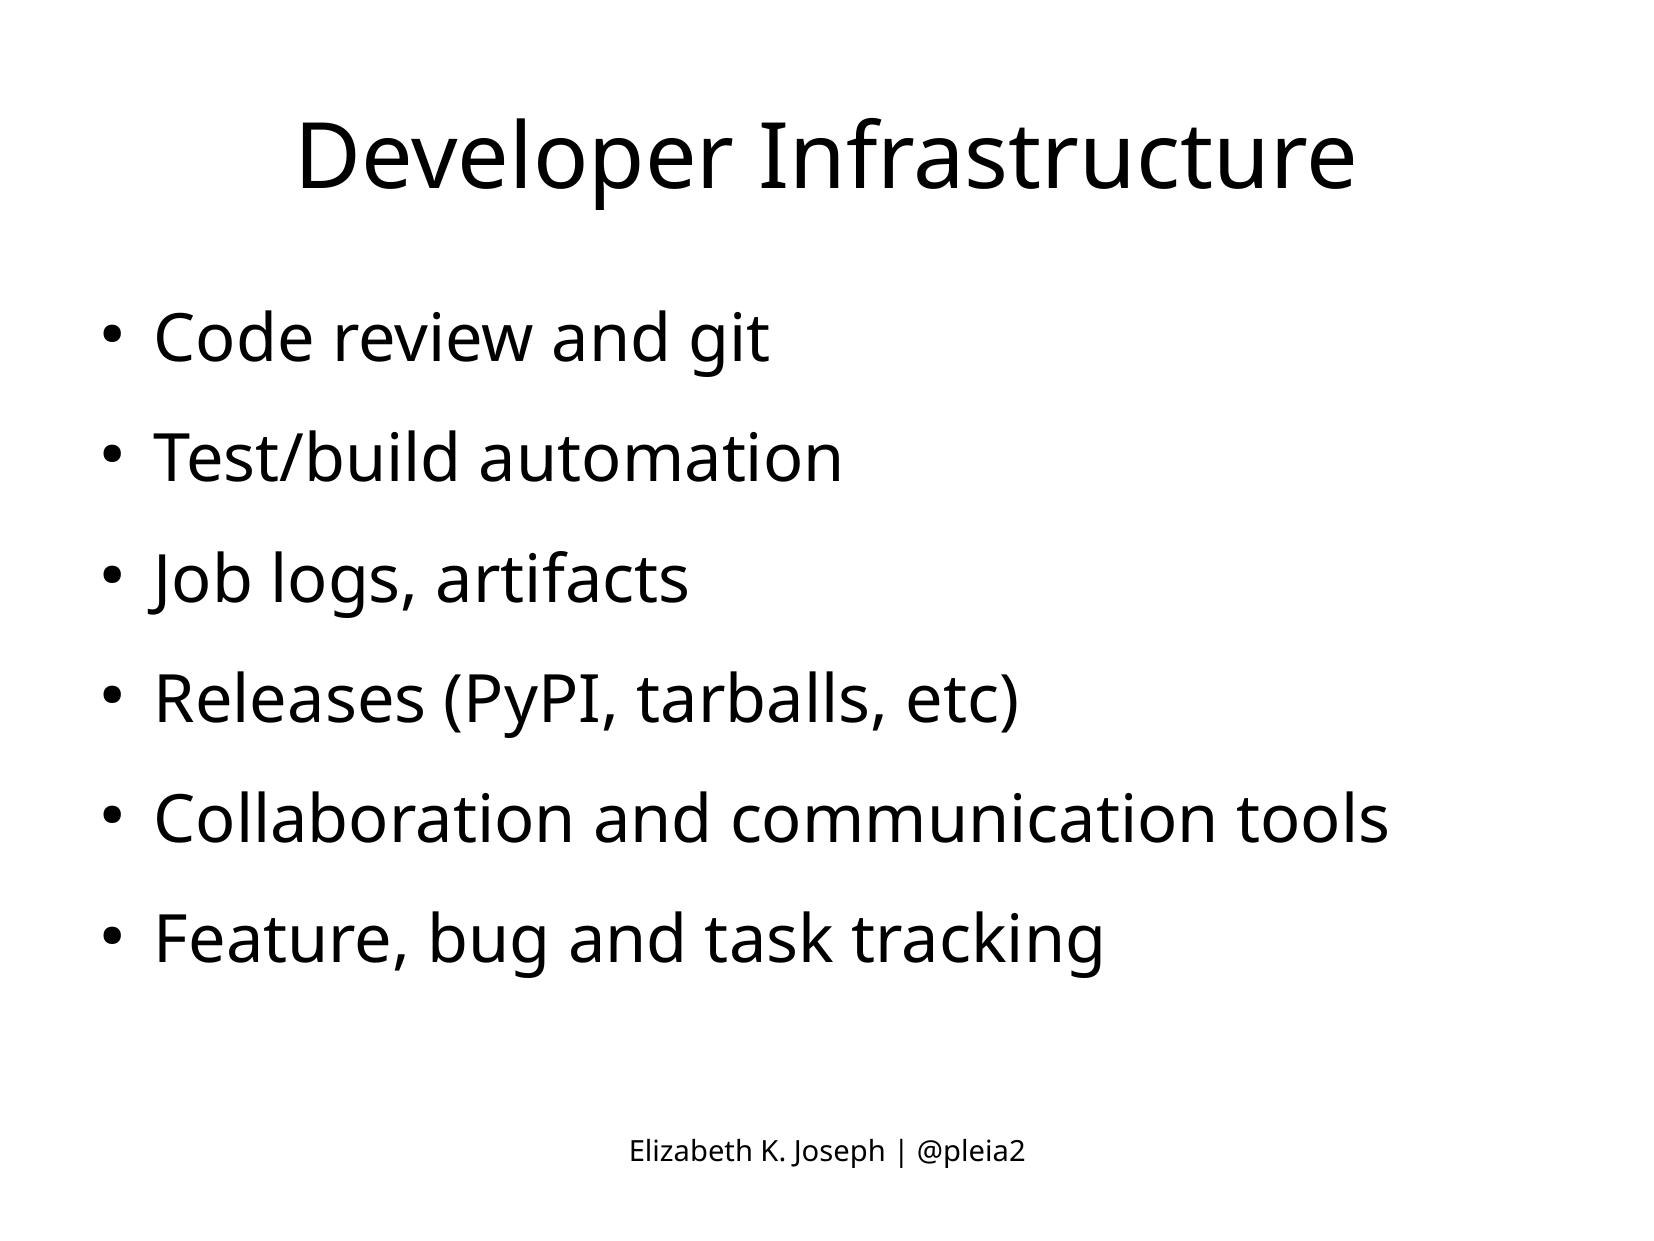

# Developer Infrastructure
Code review and git
Test/build automation
Job logs, artifacts
Releases (PyPI, tarballs, etc)
Collaboration and communication tools
Feature, bug and task tracking
Elizabeth K. Joseph | @pleia2